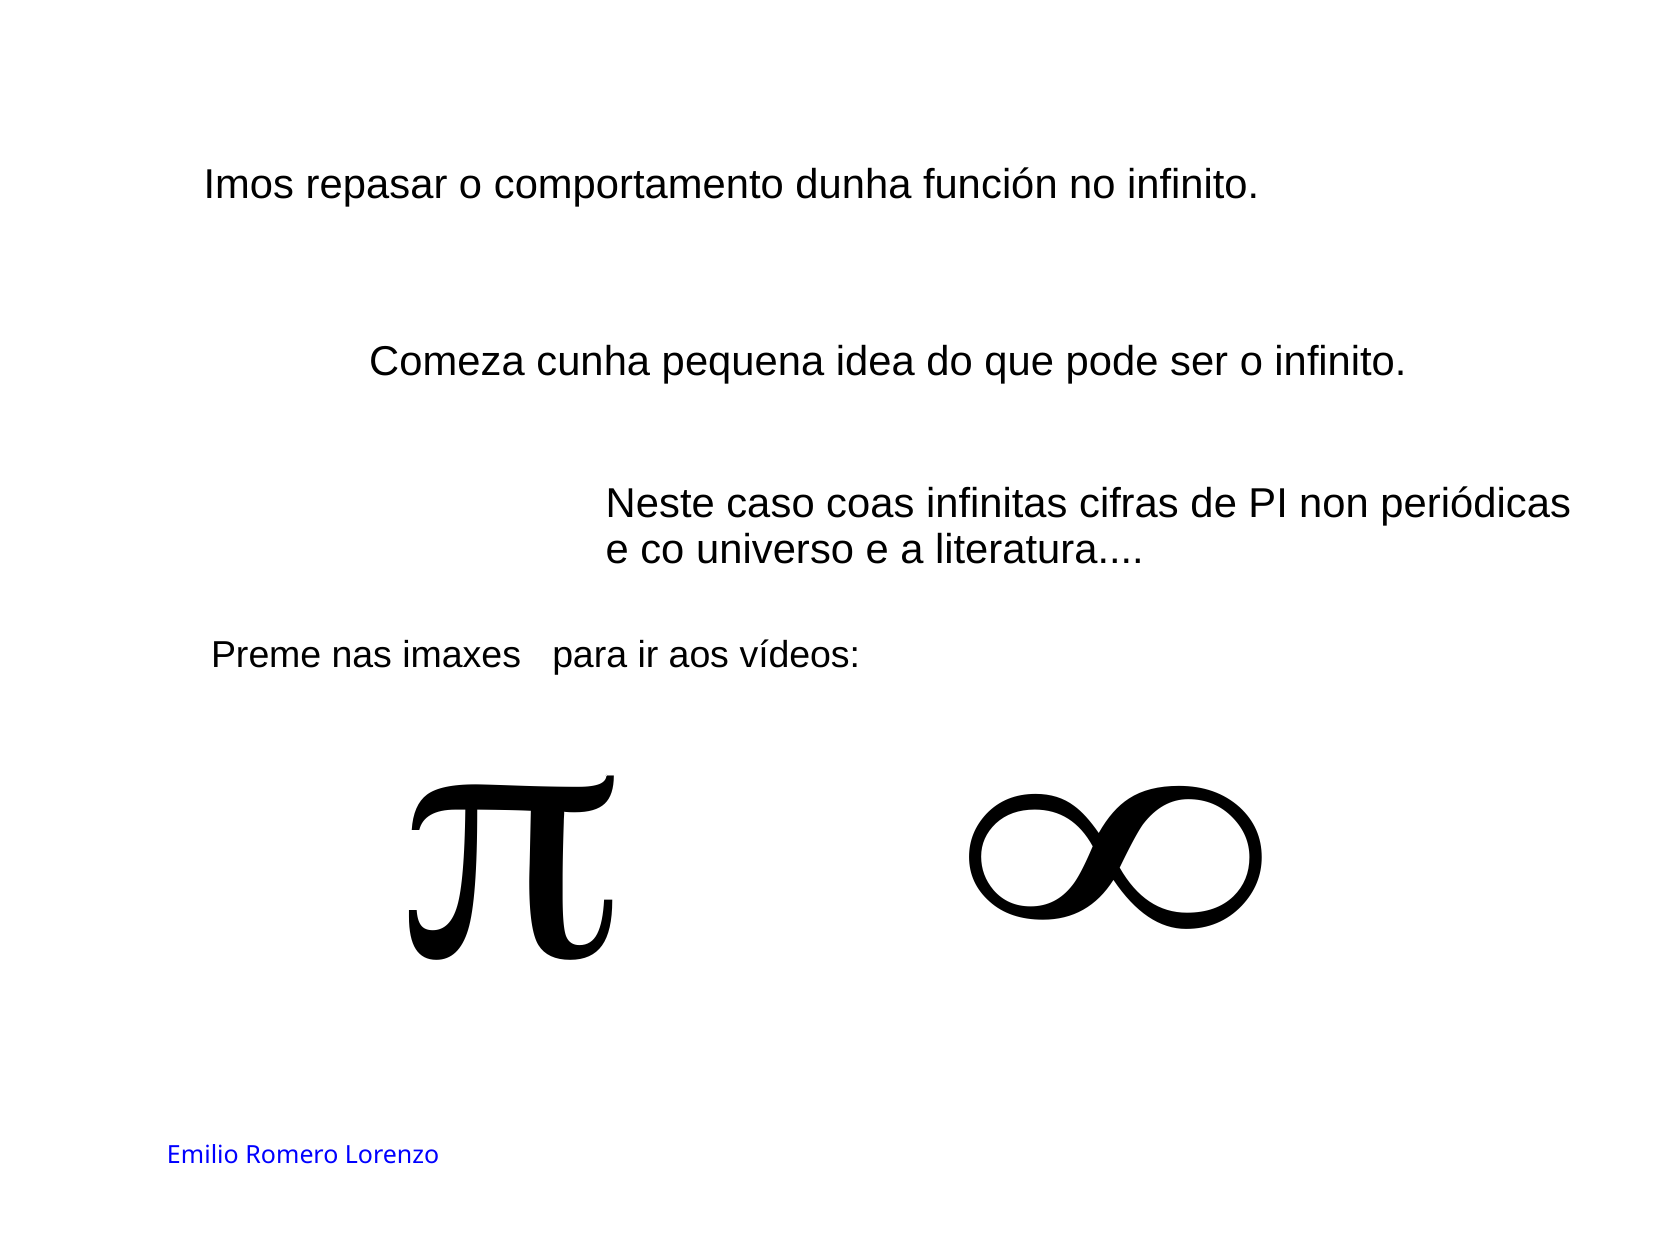

Imos repasar o comportamento dunha función no infinito.
Comeza cunha pequena idea do que pode ser o infinito.
Neste caso coas infinitas cifras de PI non periódicas e co universo e a literatura....
Preme nas imaxes para ir aos vídeos:
 Emilio Romero Lorenzo